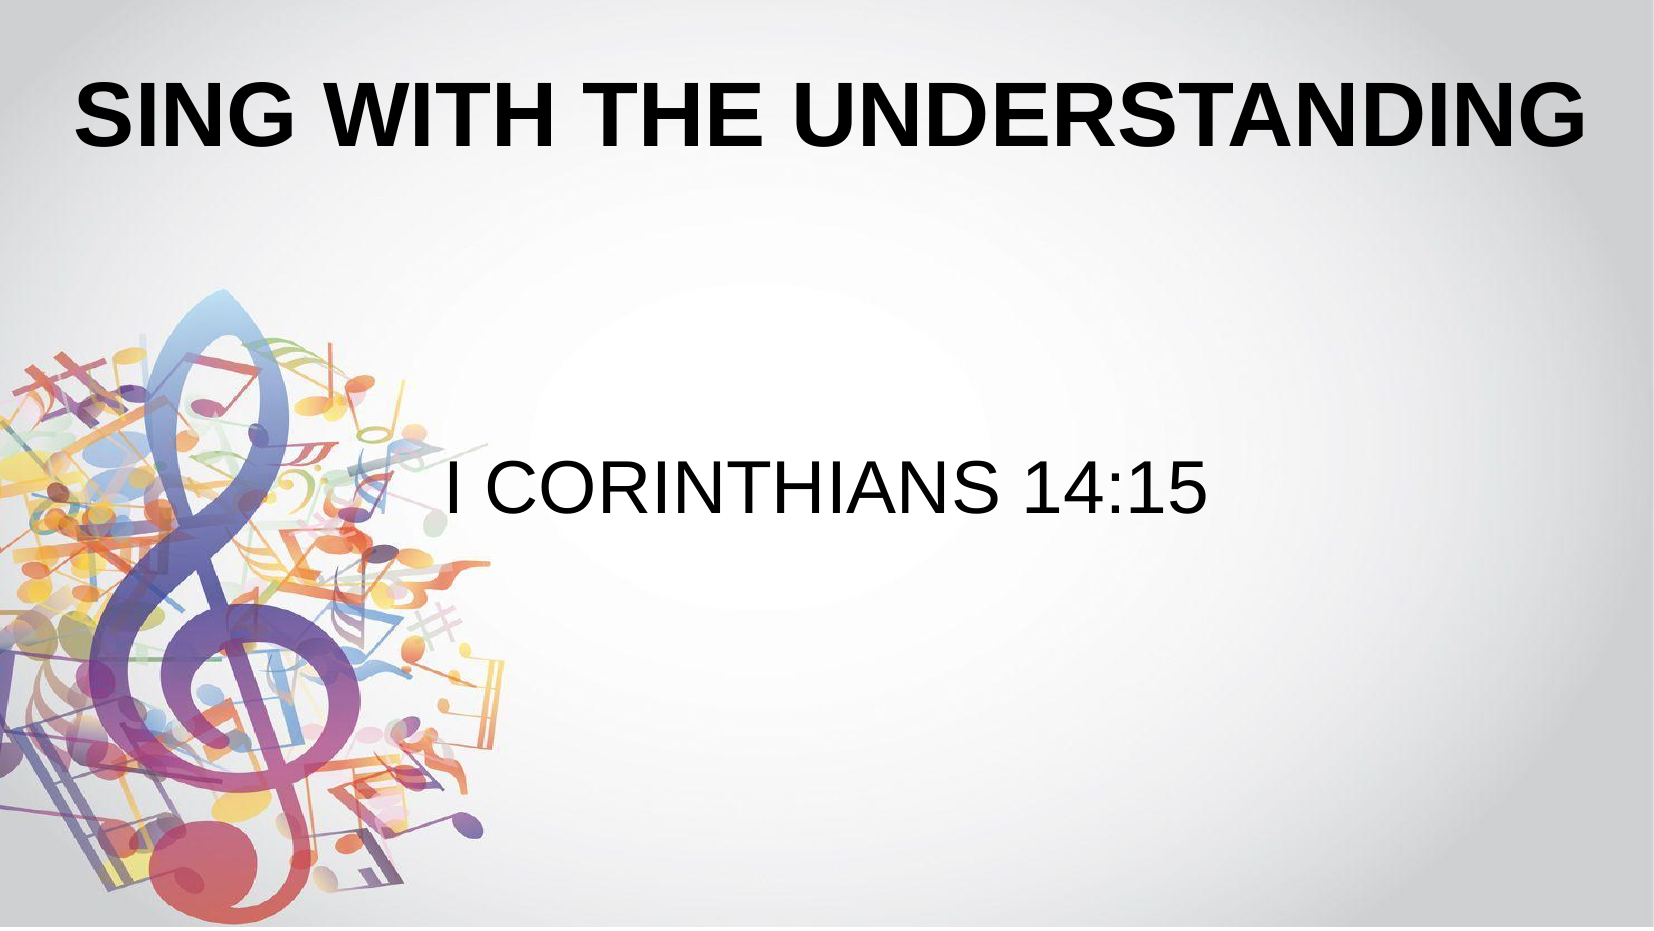

# SING WITH THE UNDERSTANDING
I CORINTHIANS 14:15